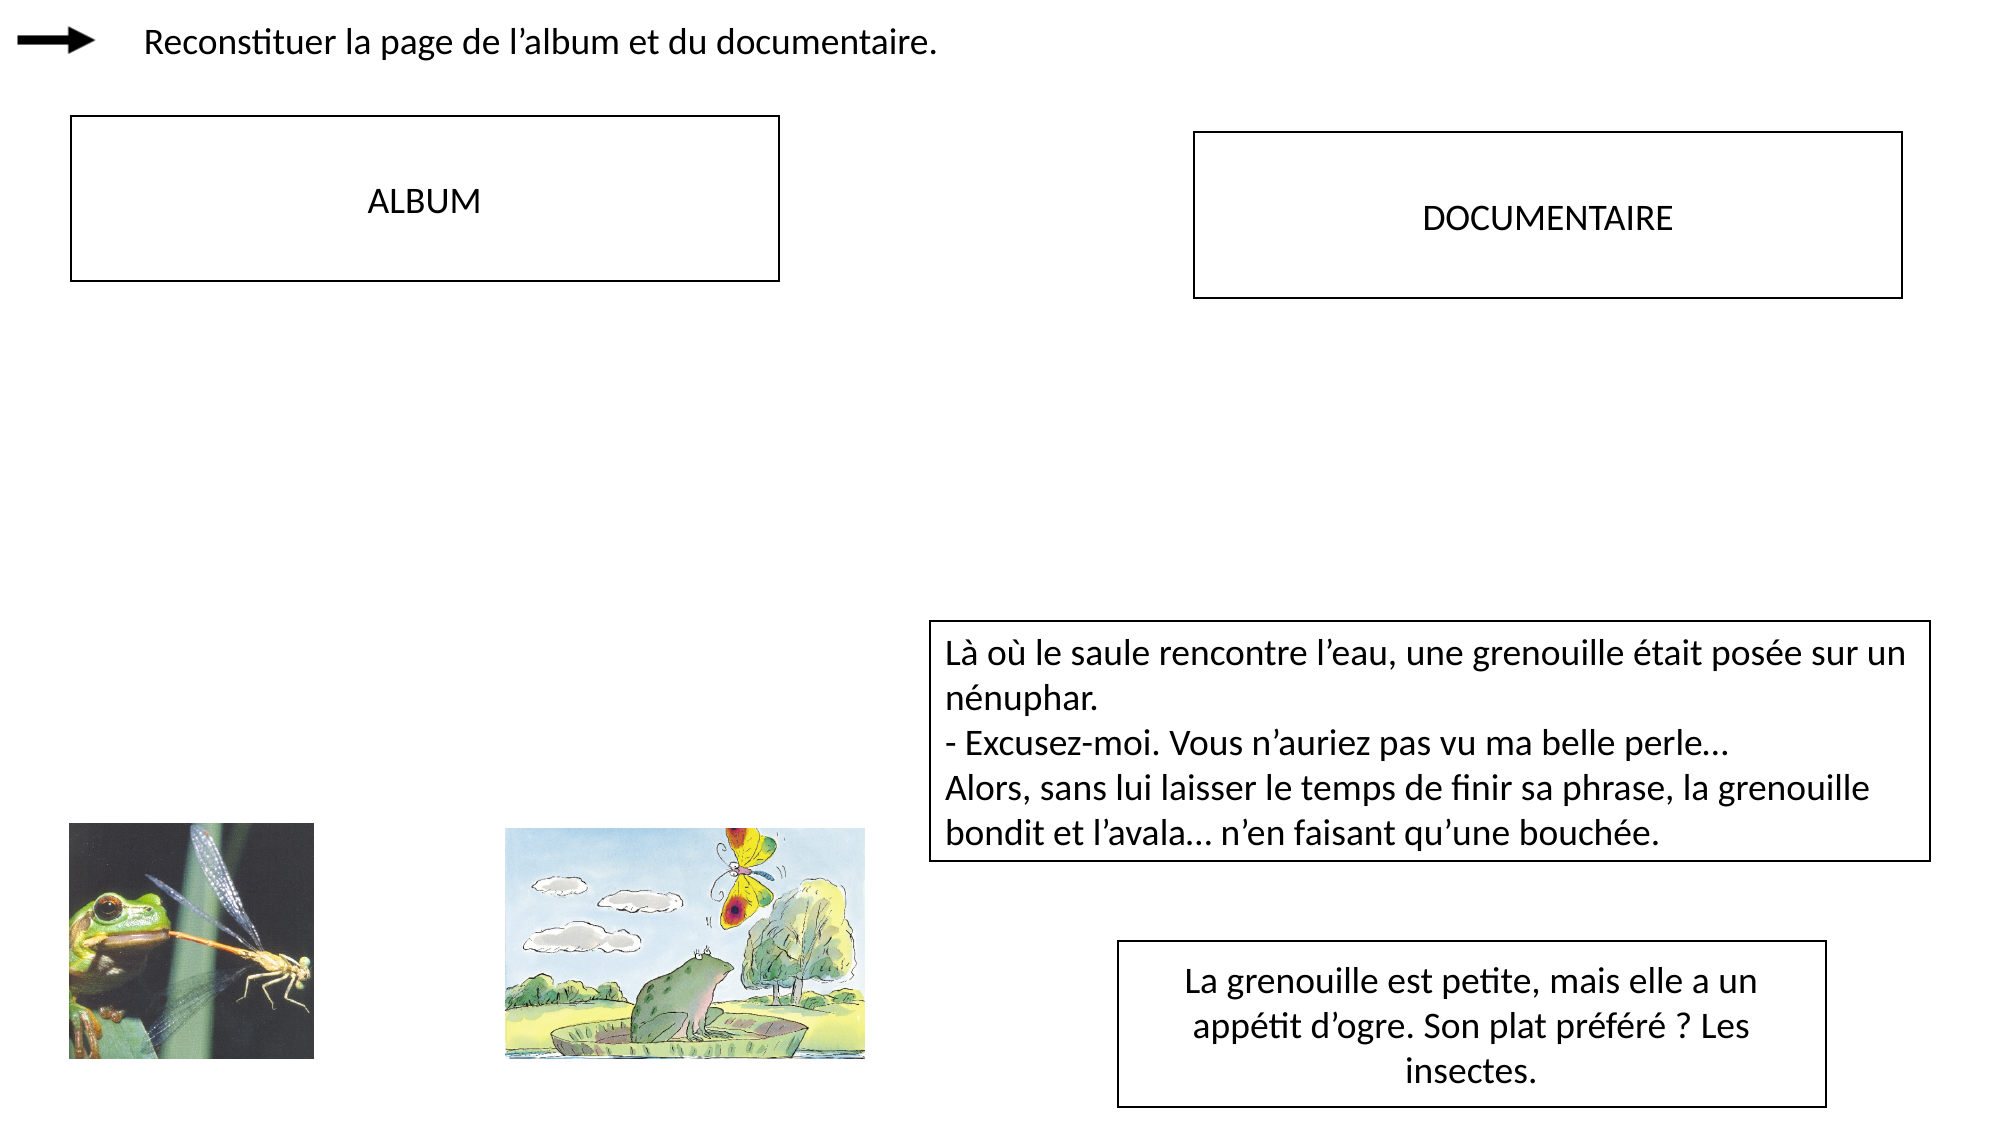

Reconstituer la page de l’album et du documentaire.
ALBUM
DOCUMENTAIRE
Là où le saule rencontre l’eau, une grenouille était posée sur un nénuphar.
- Excusez-moi. Vous n’auriez pas vu ma belle perle…
Alors, sans lui laisser le temps de finir sa phrase, la grenouille bondit et l’avala… n’en faisant qu’une bouchée.
La grenouille est petite, mais elle a un appétit d’ogre. Son plat préféré ? Les insectes.